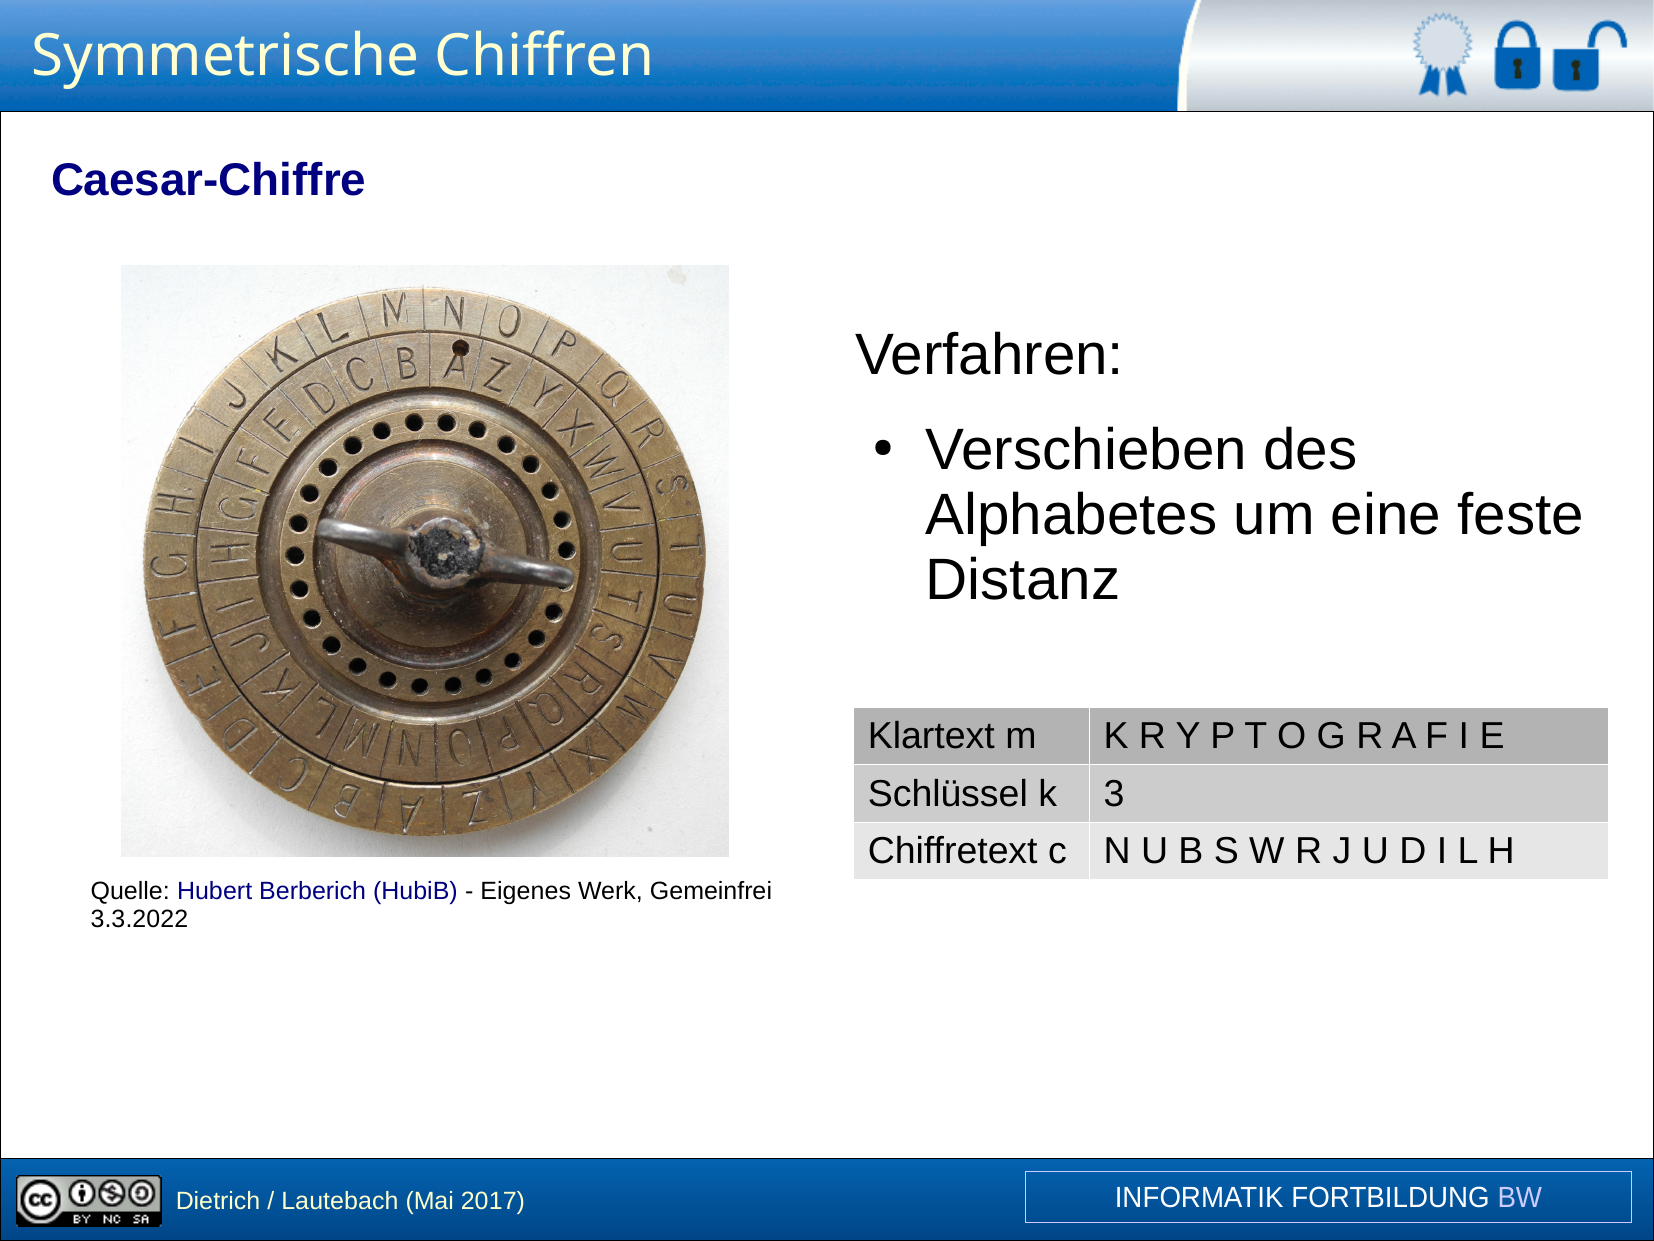

# Symmetrische Chiffren
Caesar-Chiffre
Verfahren:
Verschieben des Alphabetes um eine feste Distanz
| Klartext m | K R Y P T O G R A F I E |
| --- | --- |
| Schlüssel k | 3 |
| Chiffretext c | N U B S W R J U D I L H |
Quelle: Hubert Berberich (HubiB) - Eigenes Werk, Gemeinfrei
3.3.2022
9